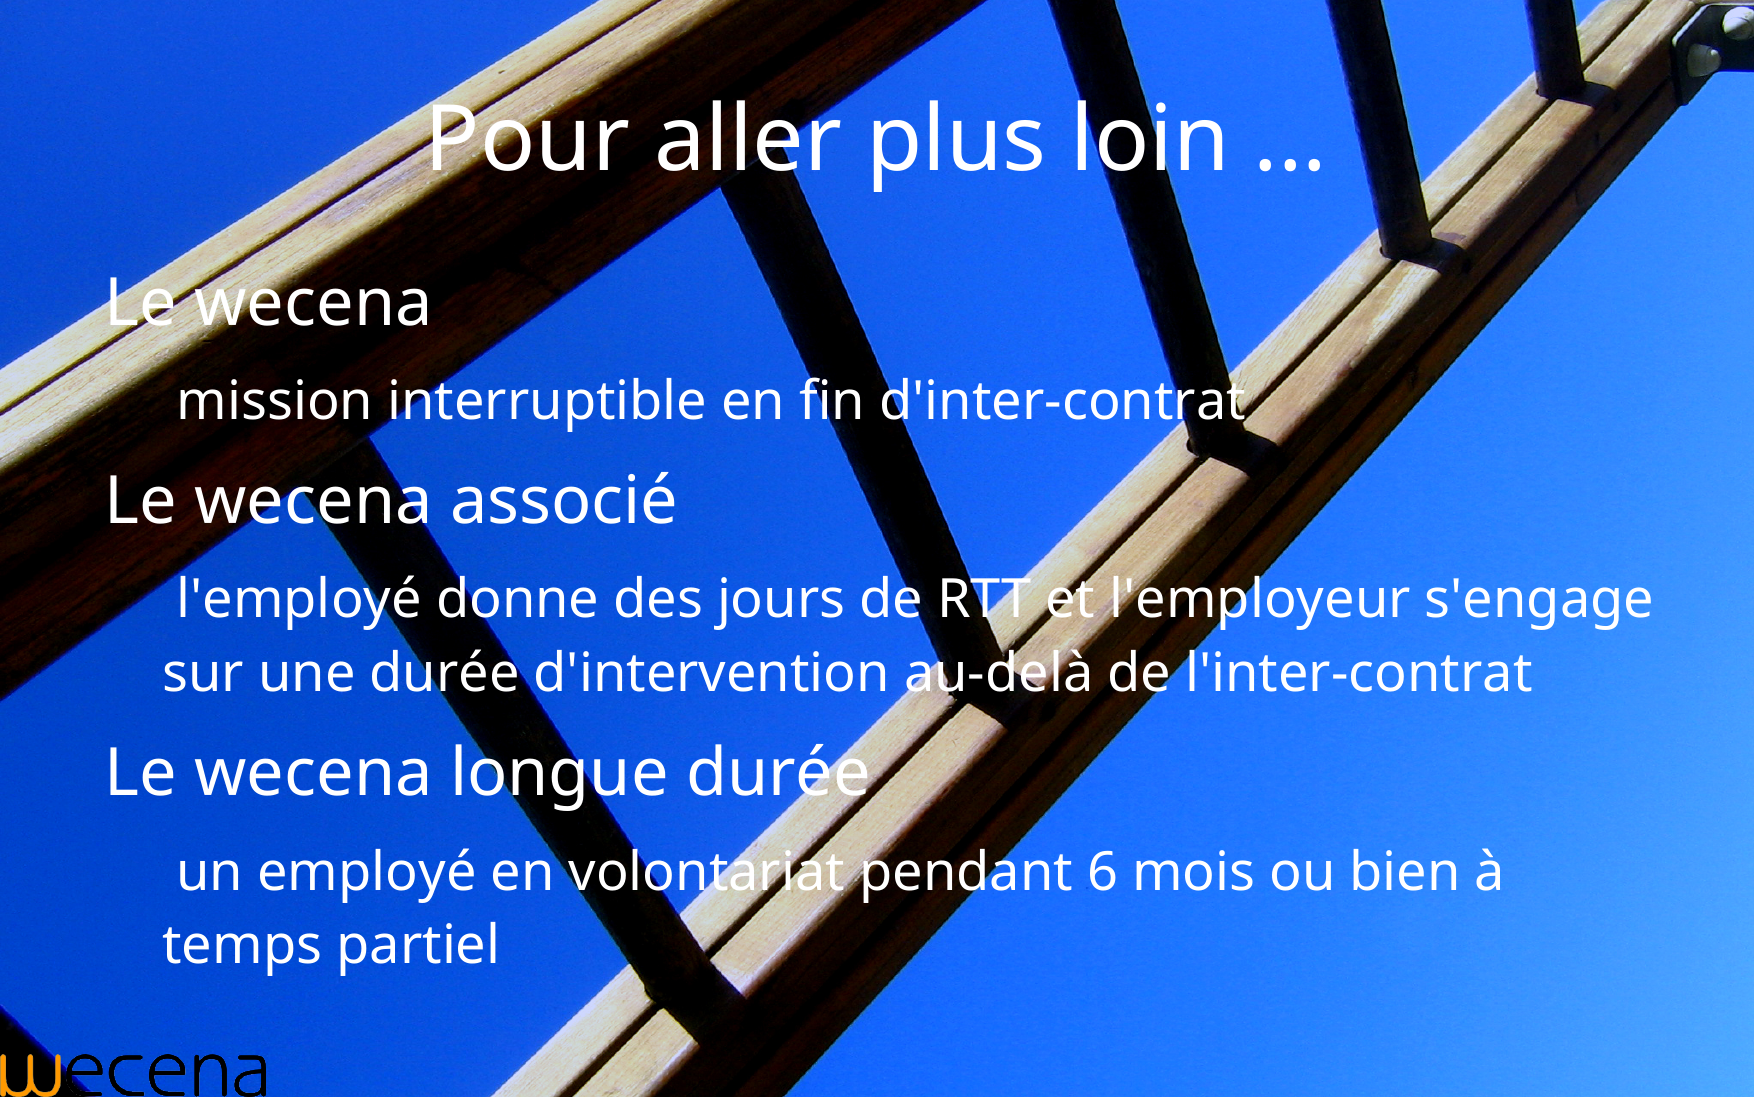

# Pour aller plus loin ...
 Le wecena
 mission interruptible en fin d'inter-contrat
 Le wecena associé
 l'employé donne des jours de RTT et l'employeur s'engage sur une durée d'intervention au-delà de l'inter-contrat
 Le wecena longue durée
 un employé en volontariat pendant 6 mois ou bien à temps partiel